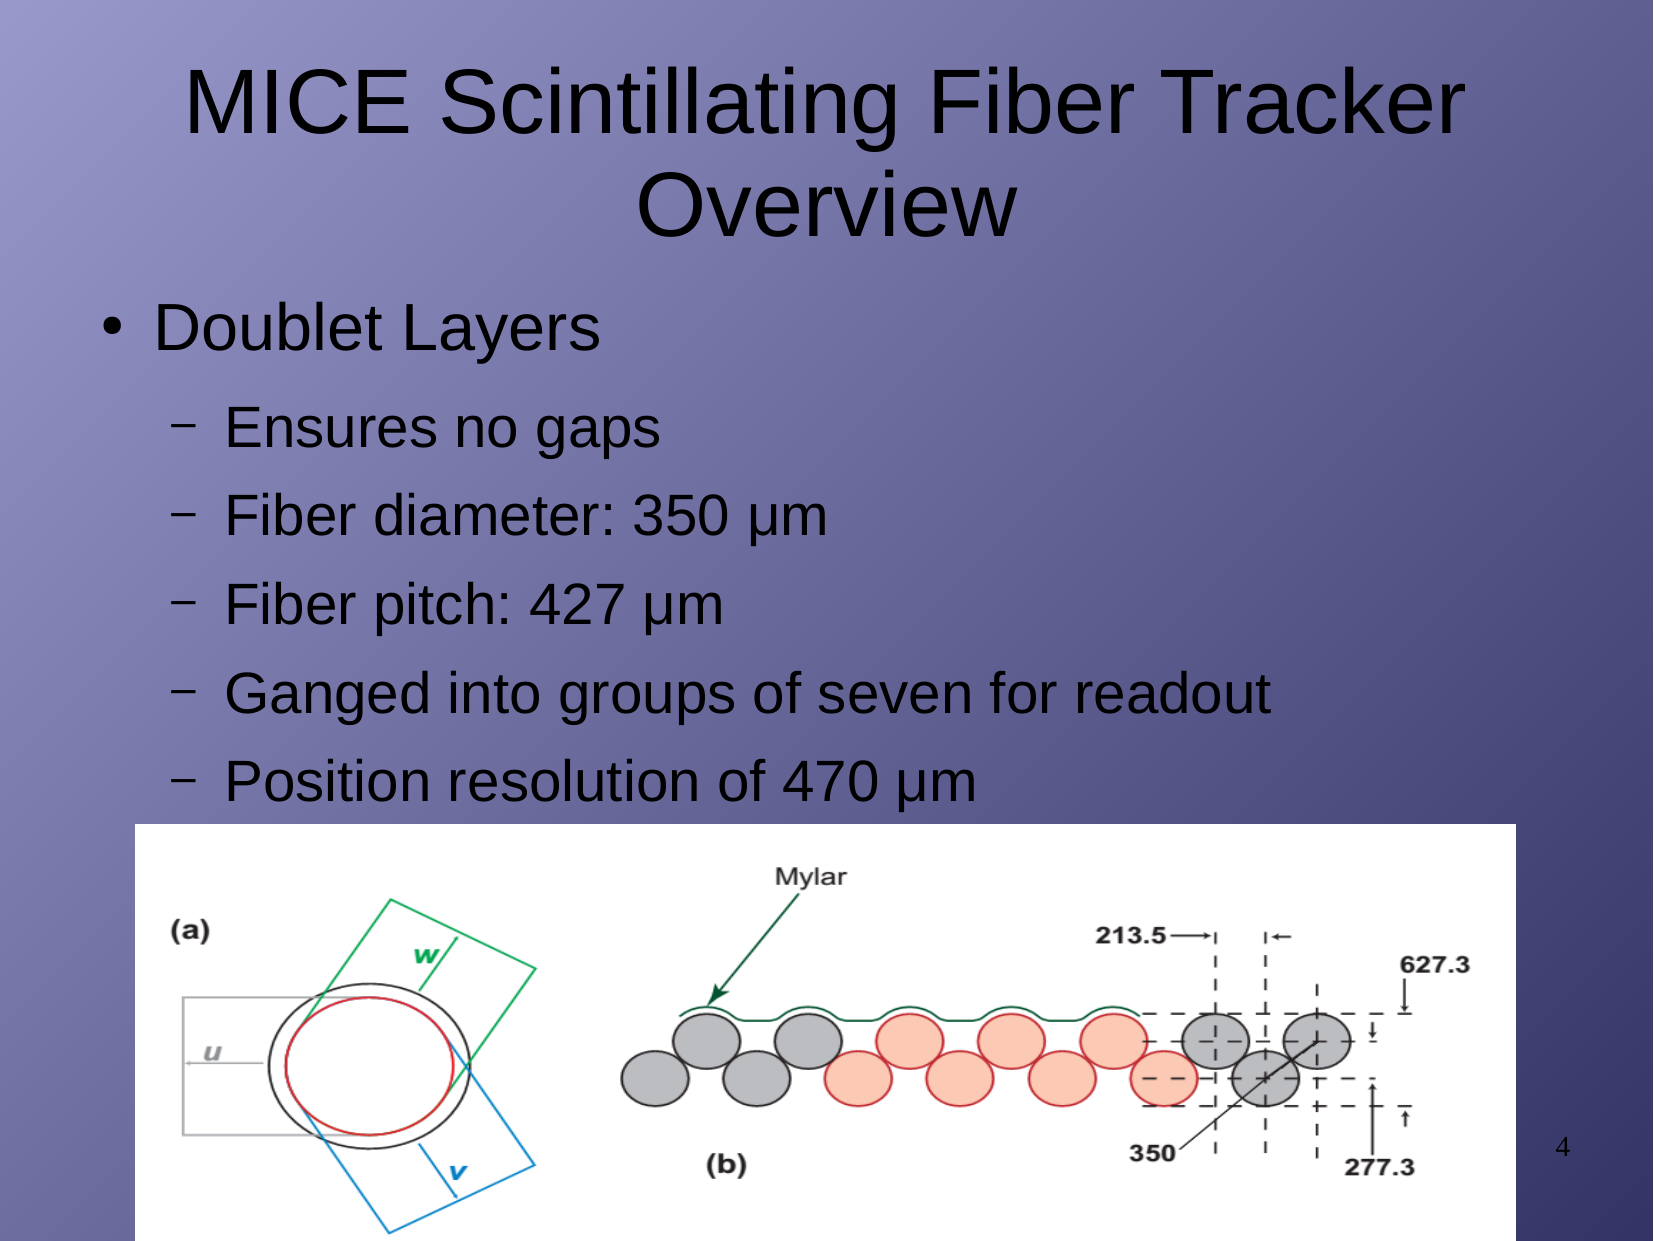

# MICE Scintillating Fiber Tracker Overview
Doublet Layers
Ensures no gaps
Fiber diameter: 350 μm
Fiber pitch: 427 μm
Ganged into groups of seven for readout
Position resolution of 470 μm
4